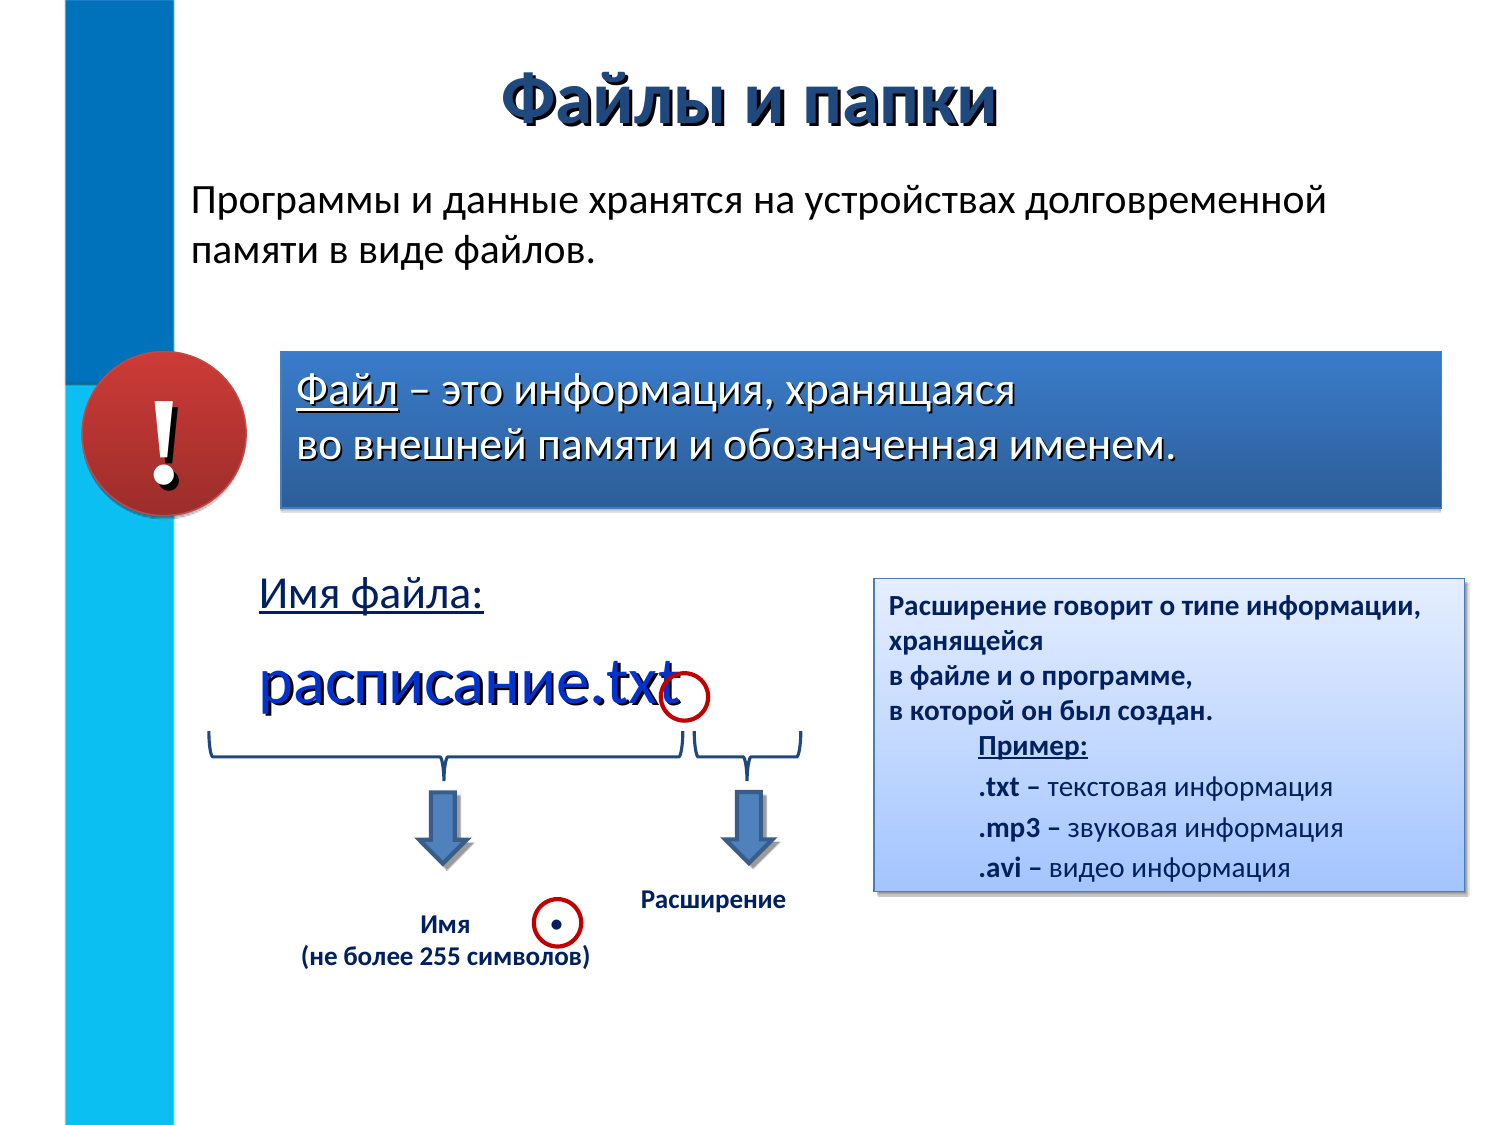

# Файлы и папки
Программы и данные хранятся на устройствах долговременной памяти в виде файлов.
!
Файл – это информация, хранящаяся
во внешней памяти и обозначенная именем.
Имя файла:
расписание.txt
Расширение говорит о типе информации, хранящейся
в файле и о программе,
в которой он был создан.
Пример:
.txt – текстовая информация
.mp3 – звуковая информация
.avi – видео информация
.
Расширение
Имя
(не более 255 символов)